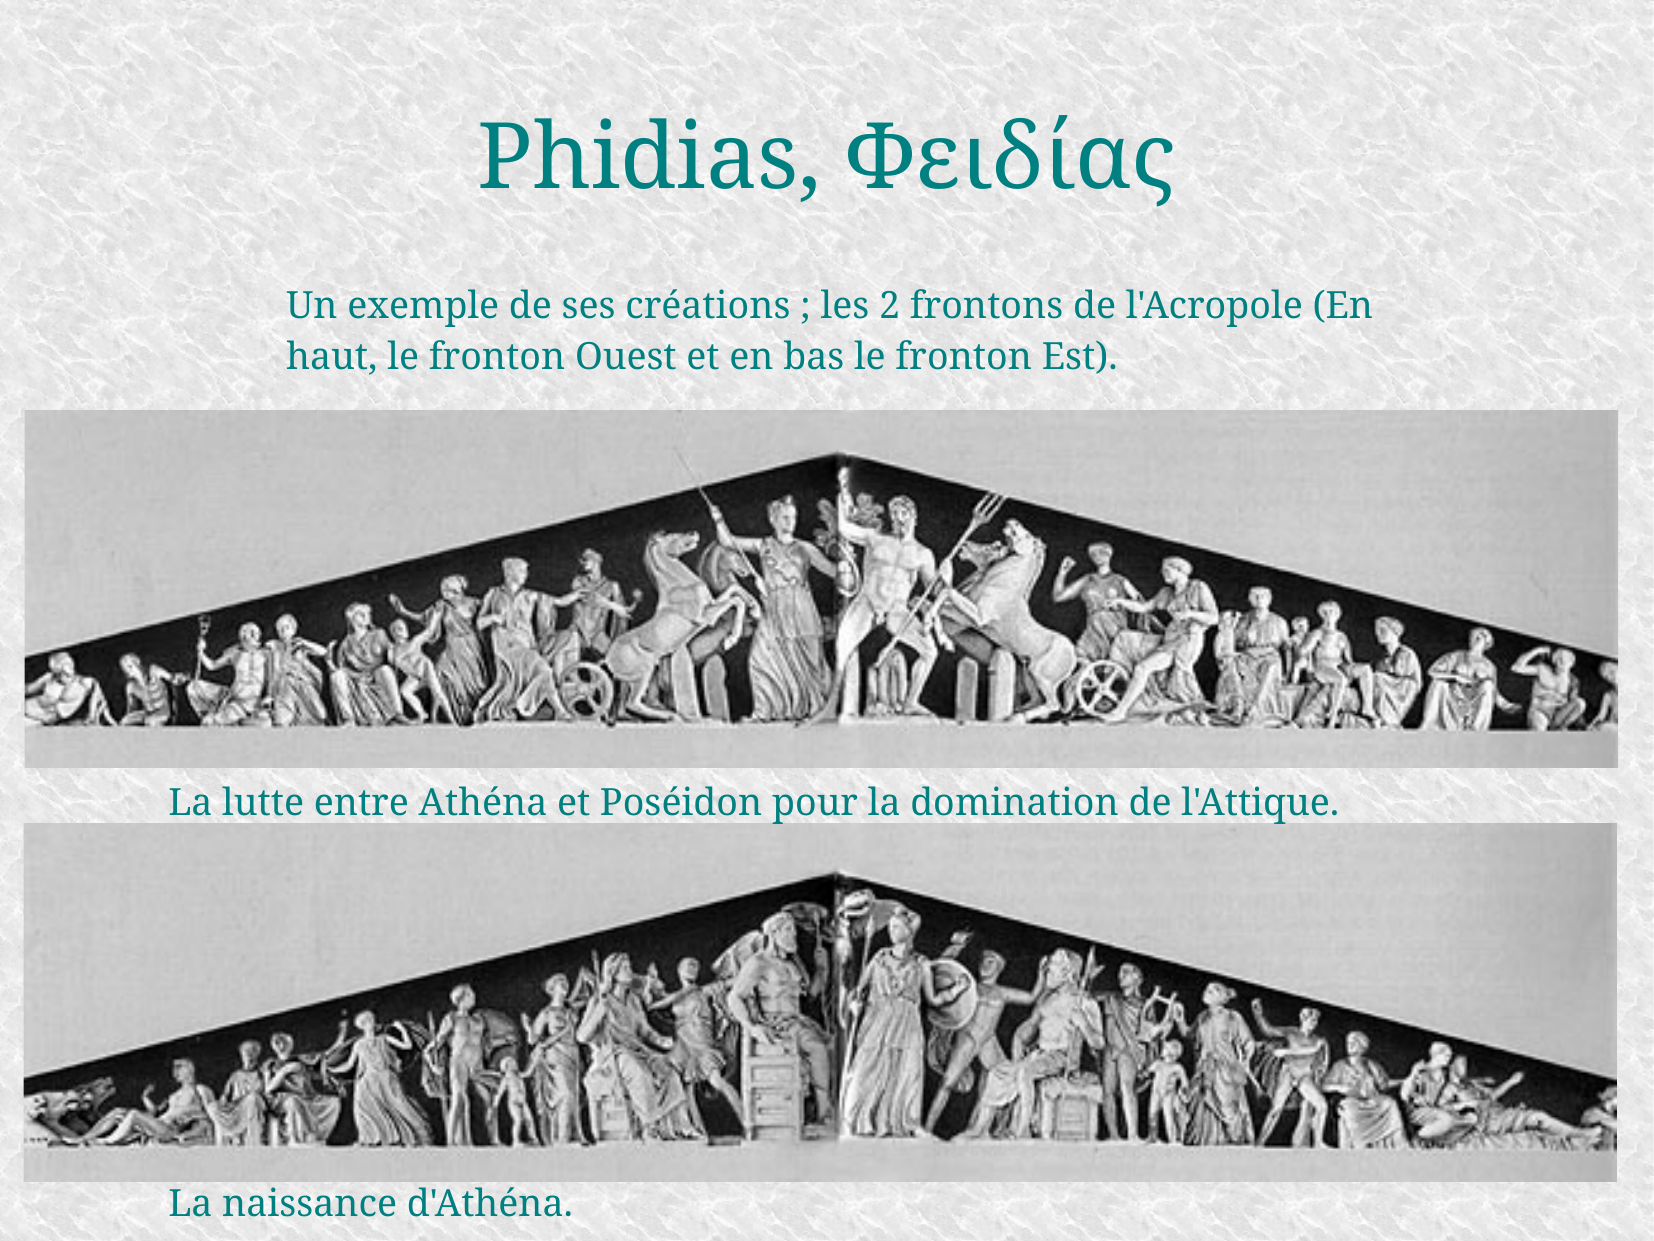

# Phidias, Φειδίας
Un exemple de ses créations ; les 2 frontons de l'Acropole (En haut, le fronton Ouest et en bas le fronton Est).
La lutte entre Athéna et Poséidon pour la domination de l'Attique.
La naissance d'Athéna.